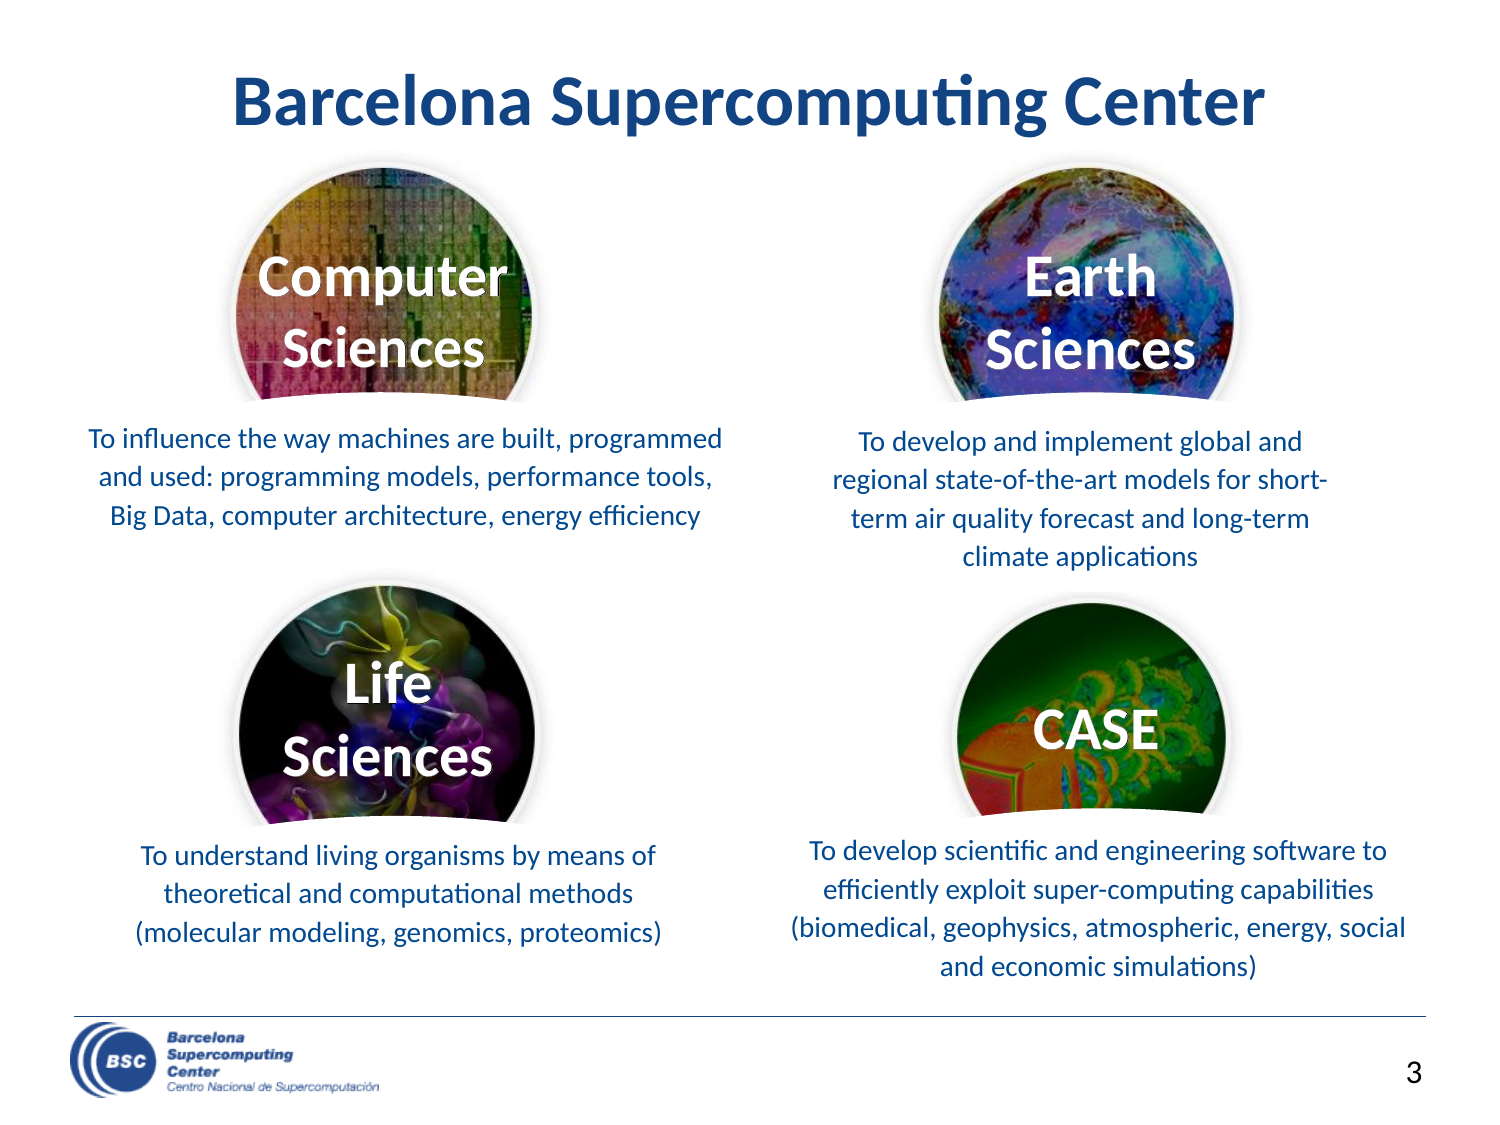

Barcelona Supercomputing Center
Computer
Sciences
Earth Sciences
To influence the way machines are built, programmed and used: programming models, performance tools, Big Data, computer architecture, energy efficiency
To develop and implement global and regional state-of-the-art models for short-term air quality forecast and long-term climate applications
Life
Sciences
CASE
To develop scientific and engineering software to efficiently exploit super-computing capabilities (biomedical, geophysics, atmospheric, energy, social and economic simulations)
To understand living organisms by means of theoretical and computational methods (molecular modeling, genomics, proteomics)